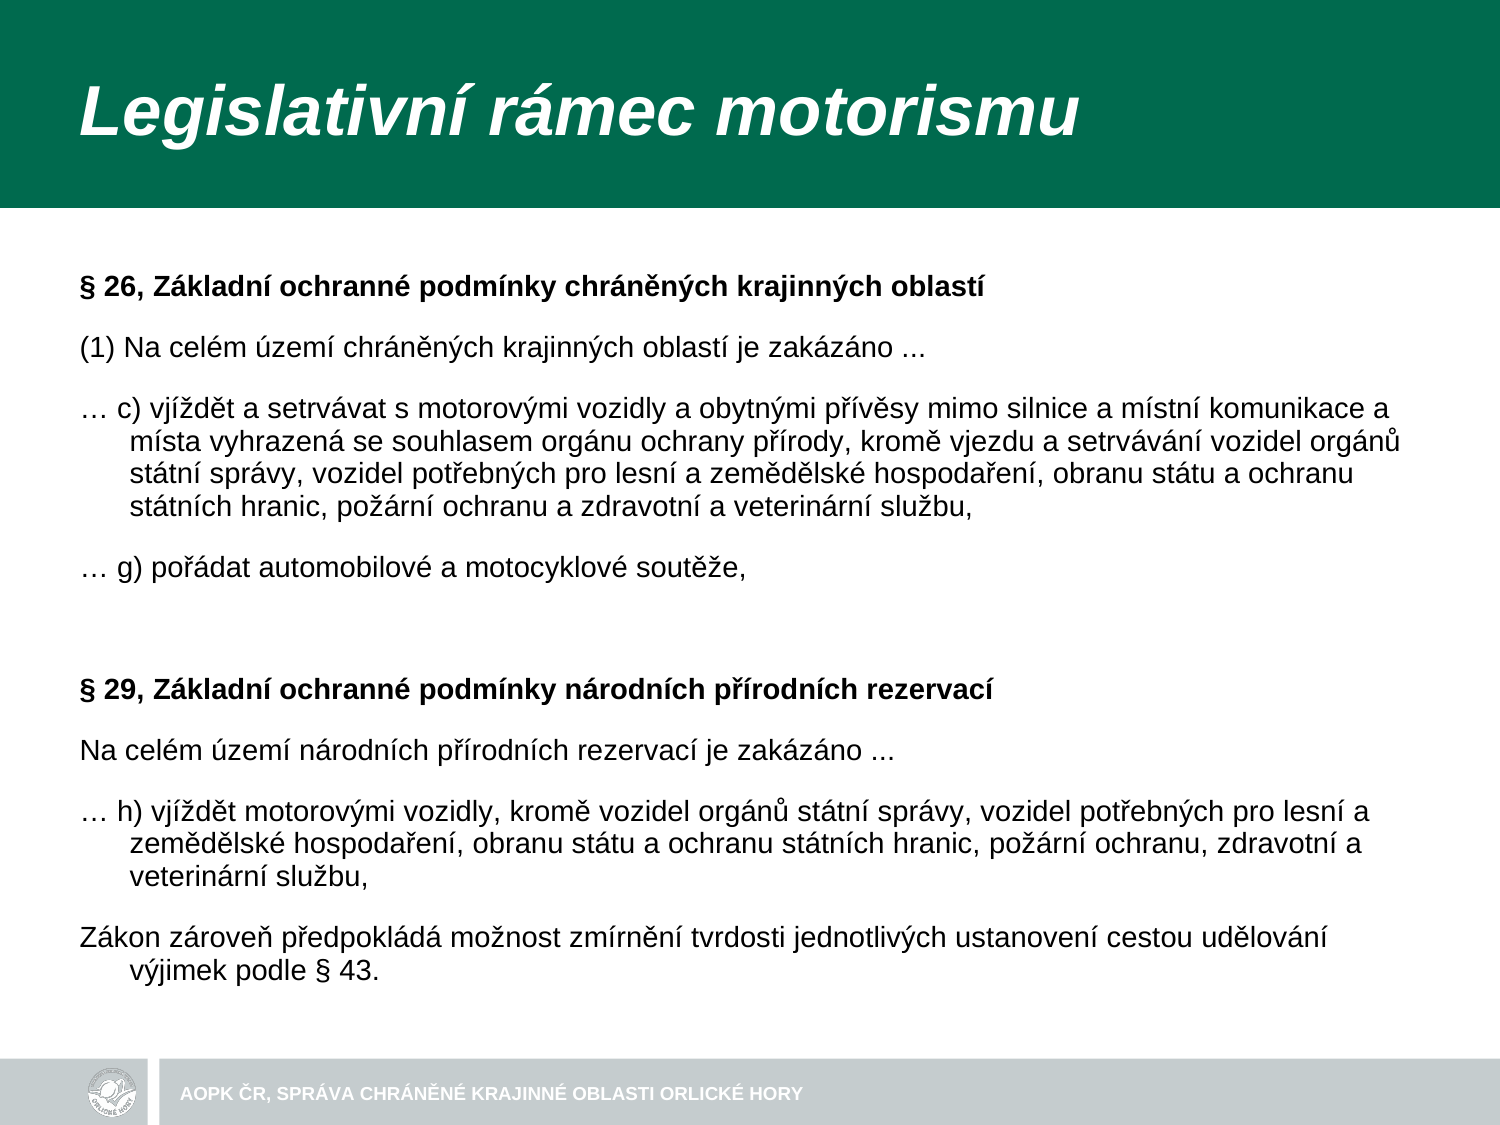

# Legislativní rámec motorismu
§ 26, Základní ochranné podmínky chráněných krajinných oblastí
(1) Na celém území chráněných krajinných oblastí je zakázáno ...
… c) vjíždět a setrvávat s motorovými vozidly a obytnými přívěsy mimo silnice a místní komunikace a místa vyhrazená se souhlasem orgánu ochrany přírody, kromě vjezdu a setrvávání vozidel orgánů státní správy, vozidel potřebných pro lesní a zemědělské hospodaření, obranu státu a ochranu státních hranic, požární ochranu a zdravotní a veterinární službu,
… g) pořádat automobilové a motocyklové soutěže,
§ 29, Základní ochranné podmínky národních přírodních rezervací
Na celém území národních přírodních rezervací je zakázáno ...
… h) vjíždět motorovými vozidly, kromě vozidel orgánů státní správy, vozidel potřebných pro lesní a zemědělské hospodaření, obranu státu a ochranu státních hranic, požární ochranu, zdravotní a veterinární službu,
Zákon zároveň předpokládá možnost zmírnění tvrdosti jednotlivých ustanovení cestou udělování výjimek podle § 43.